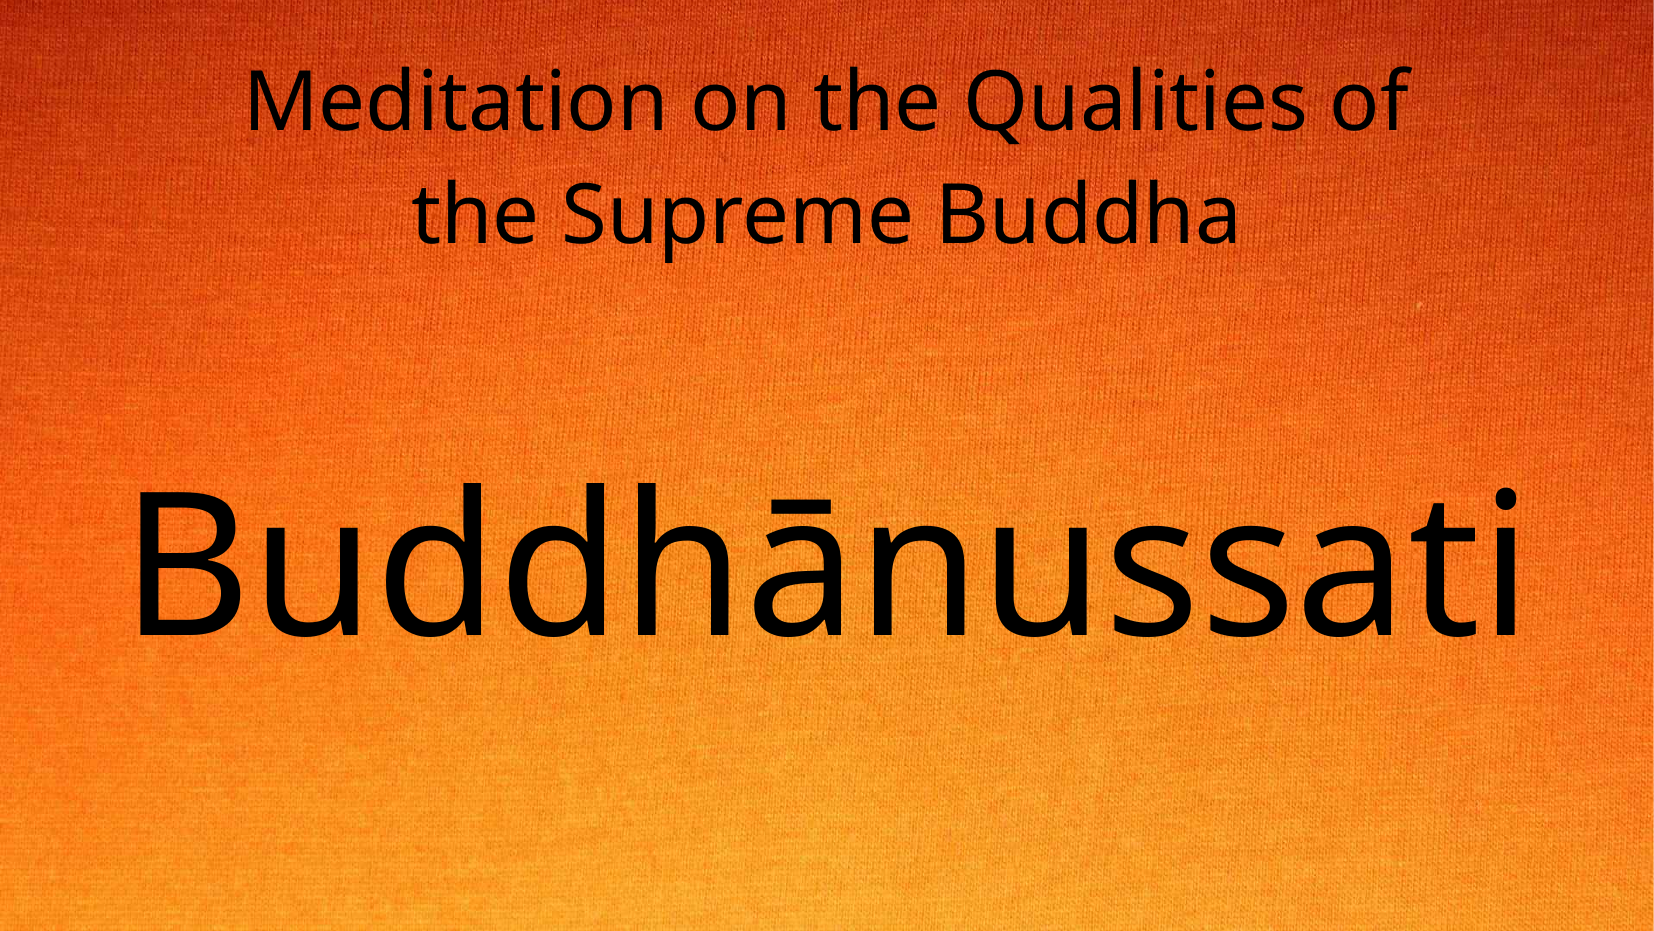

# Meditation on the Qualities of
the Supreme Buddha
Buddhānussati